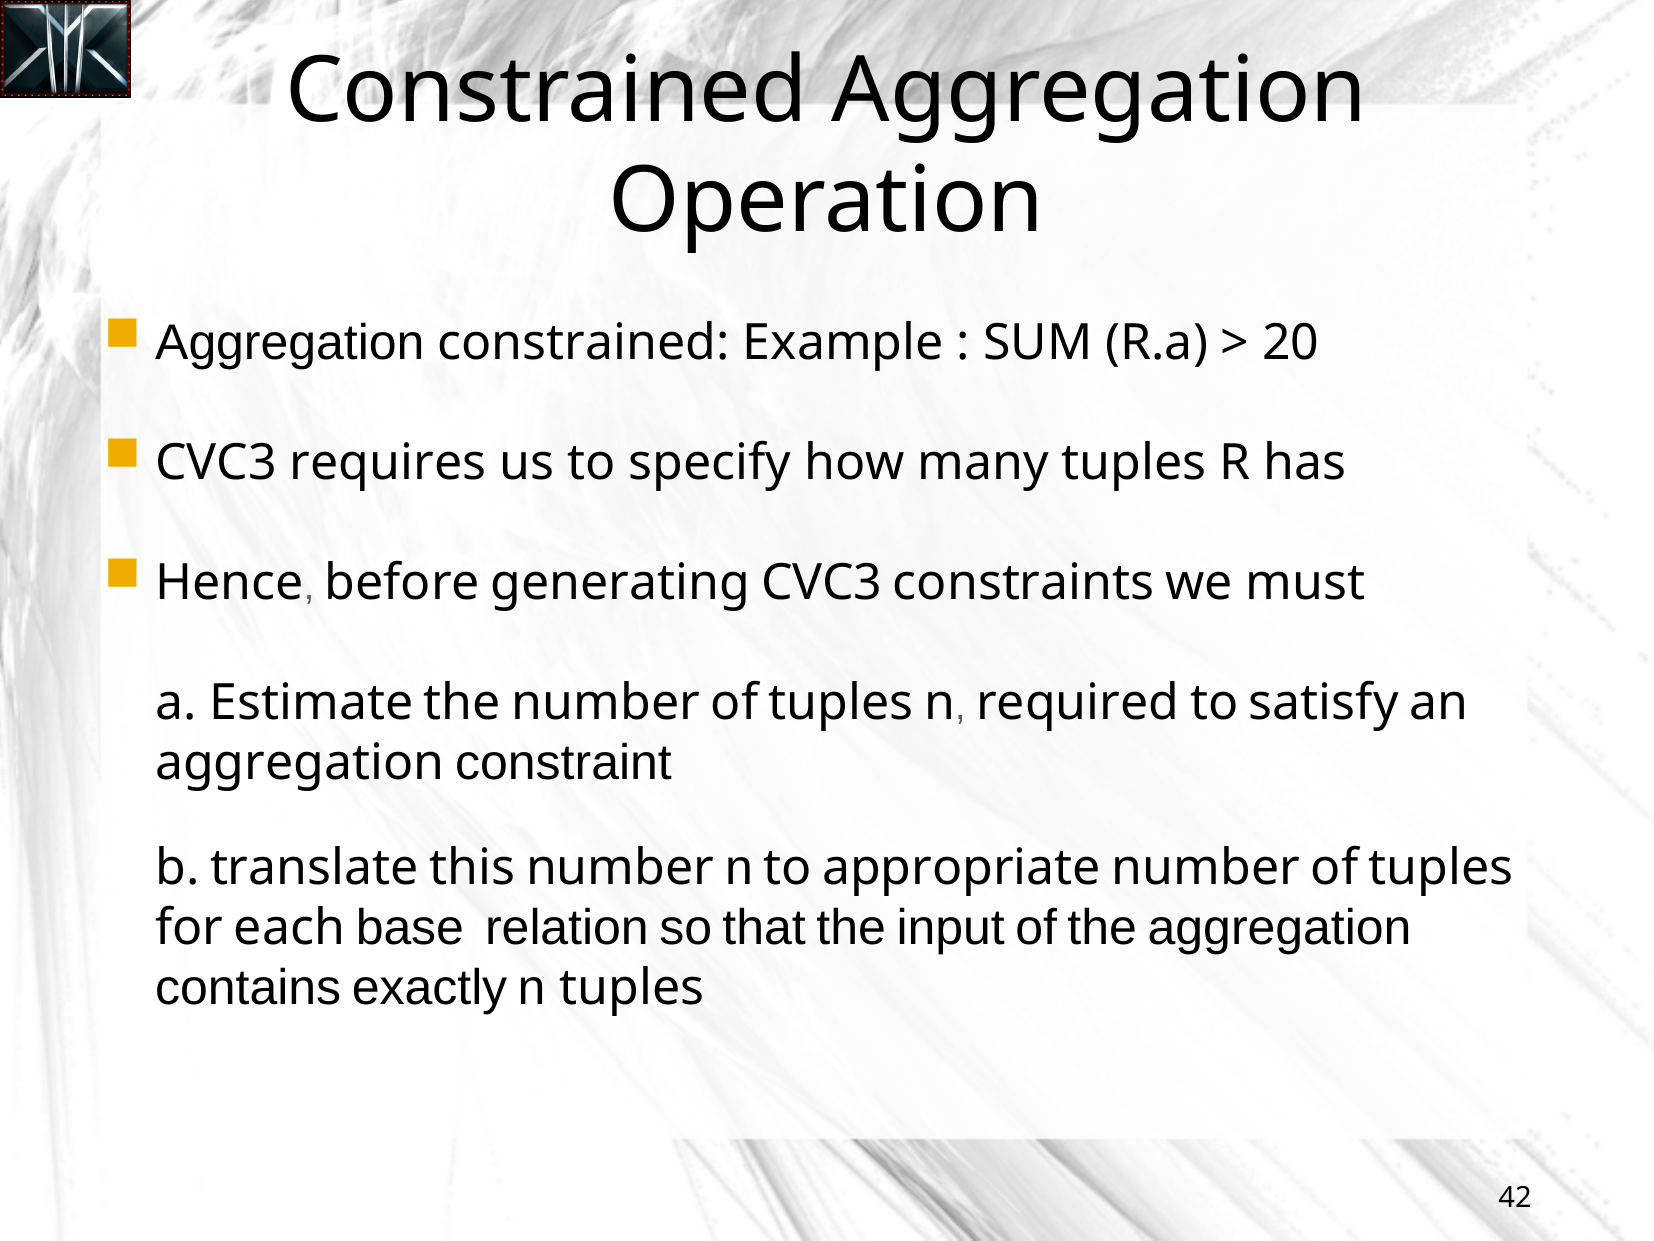

# Constrained Aggregation Operation
Aggregation constrained: Example : SUM (R.a) > 20
CVC3 requires us to specify how many tuples R has
Hence, before generating CVC3 constraints we must
a. Estimate the number of tuples n, required to satisfy an aggregation constraint
b. translate this number n to appropriate number of tuples for each base relation so that the input of the aggregation contains exactly n tuples